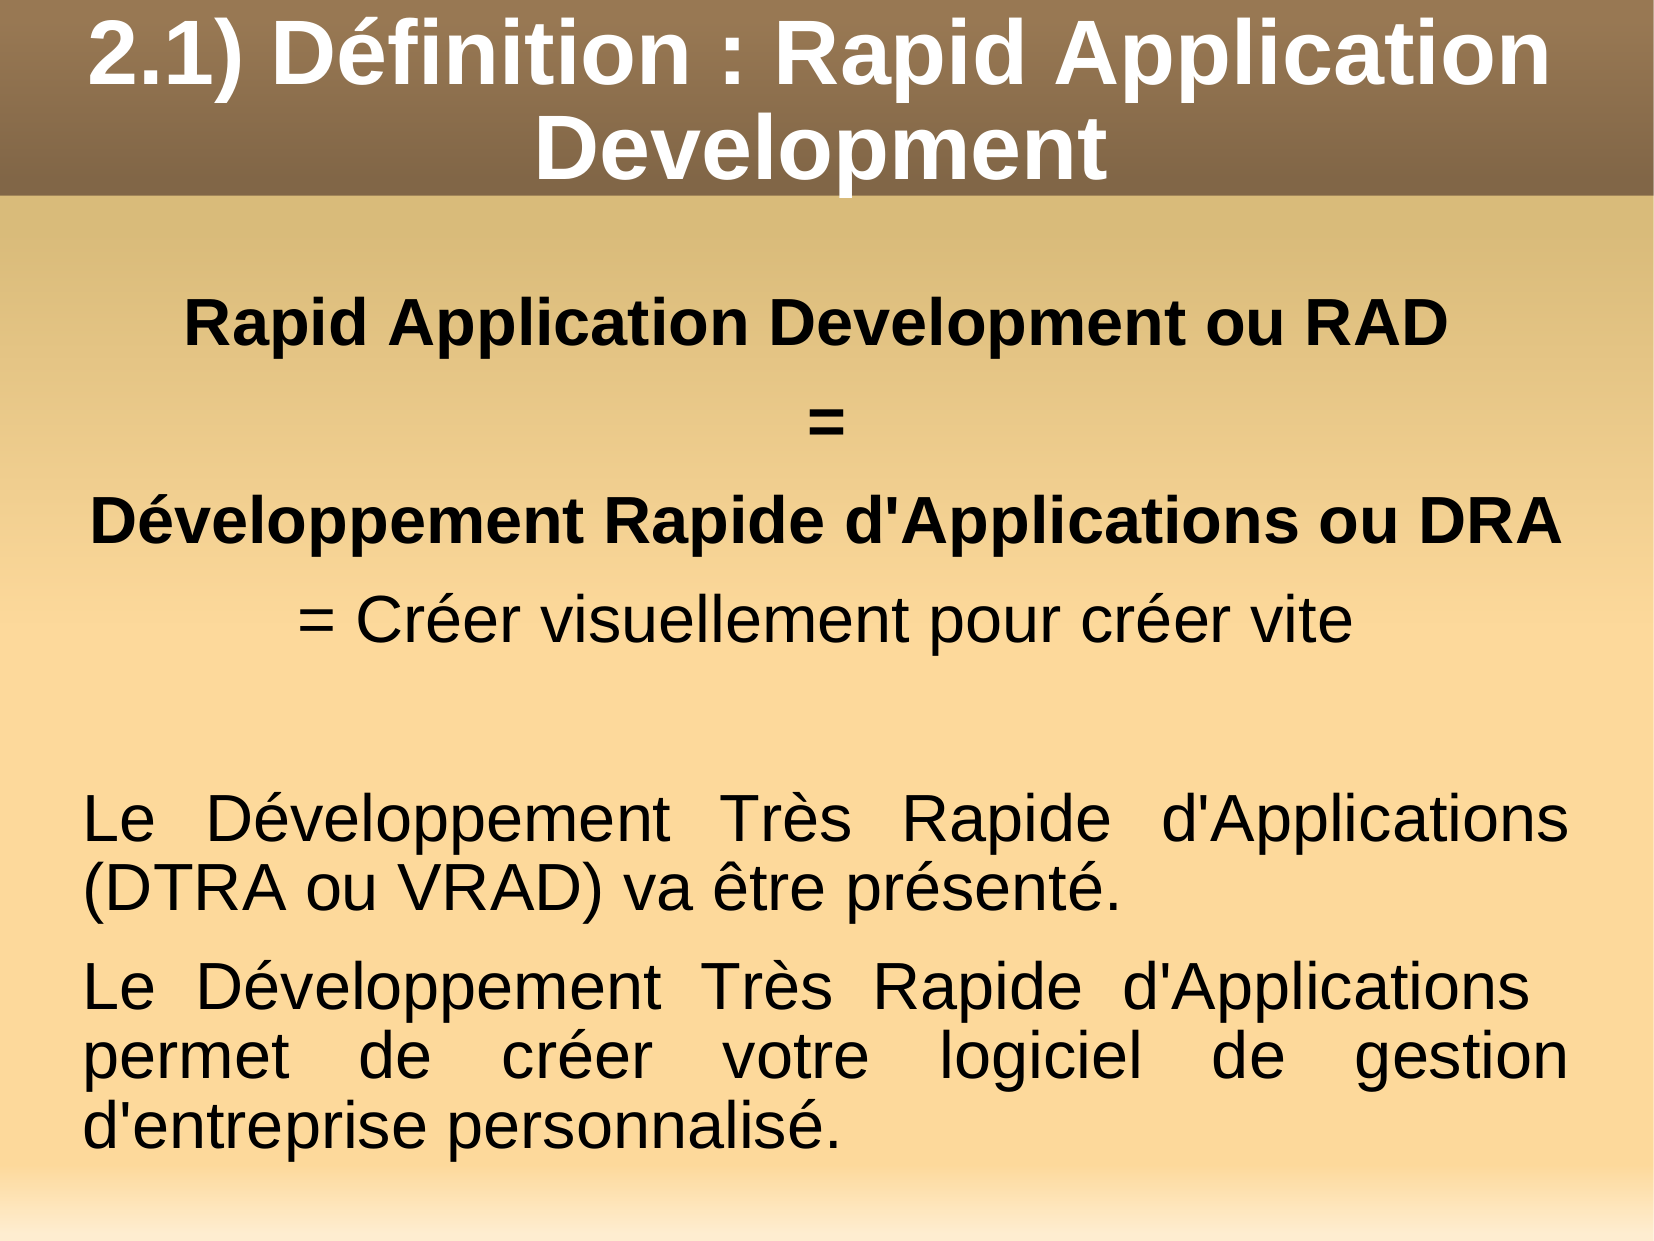

# 2.1) Définition : Rapid Application Development
Rapid Application Development ou RAD
=
Développement Rapide d'Applications ou DRA
= Créer visuellement pour créer vite
Le Développement Très Rapide d'Applications (DTRA ou VRAD) va être présenté.
Le Développement Très Rapide d'Applications permet de créer votre logiciel de gestion d'entreprise personnalisé.